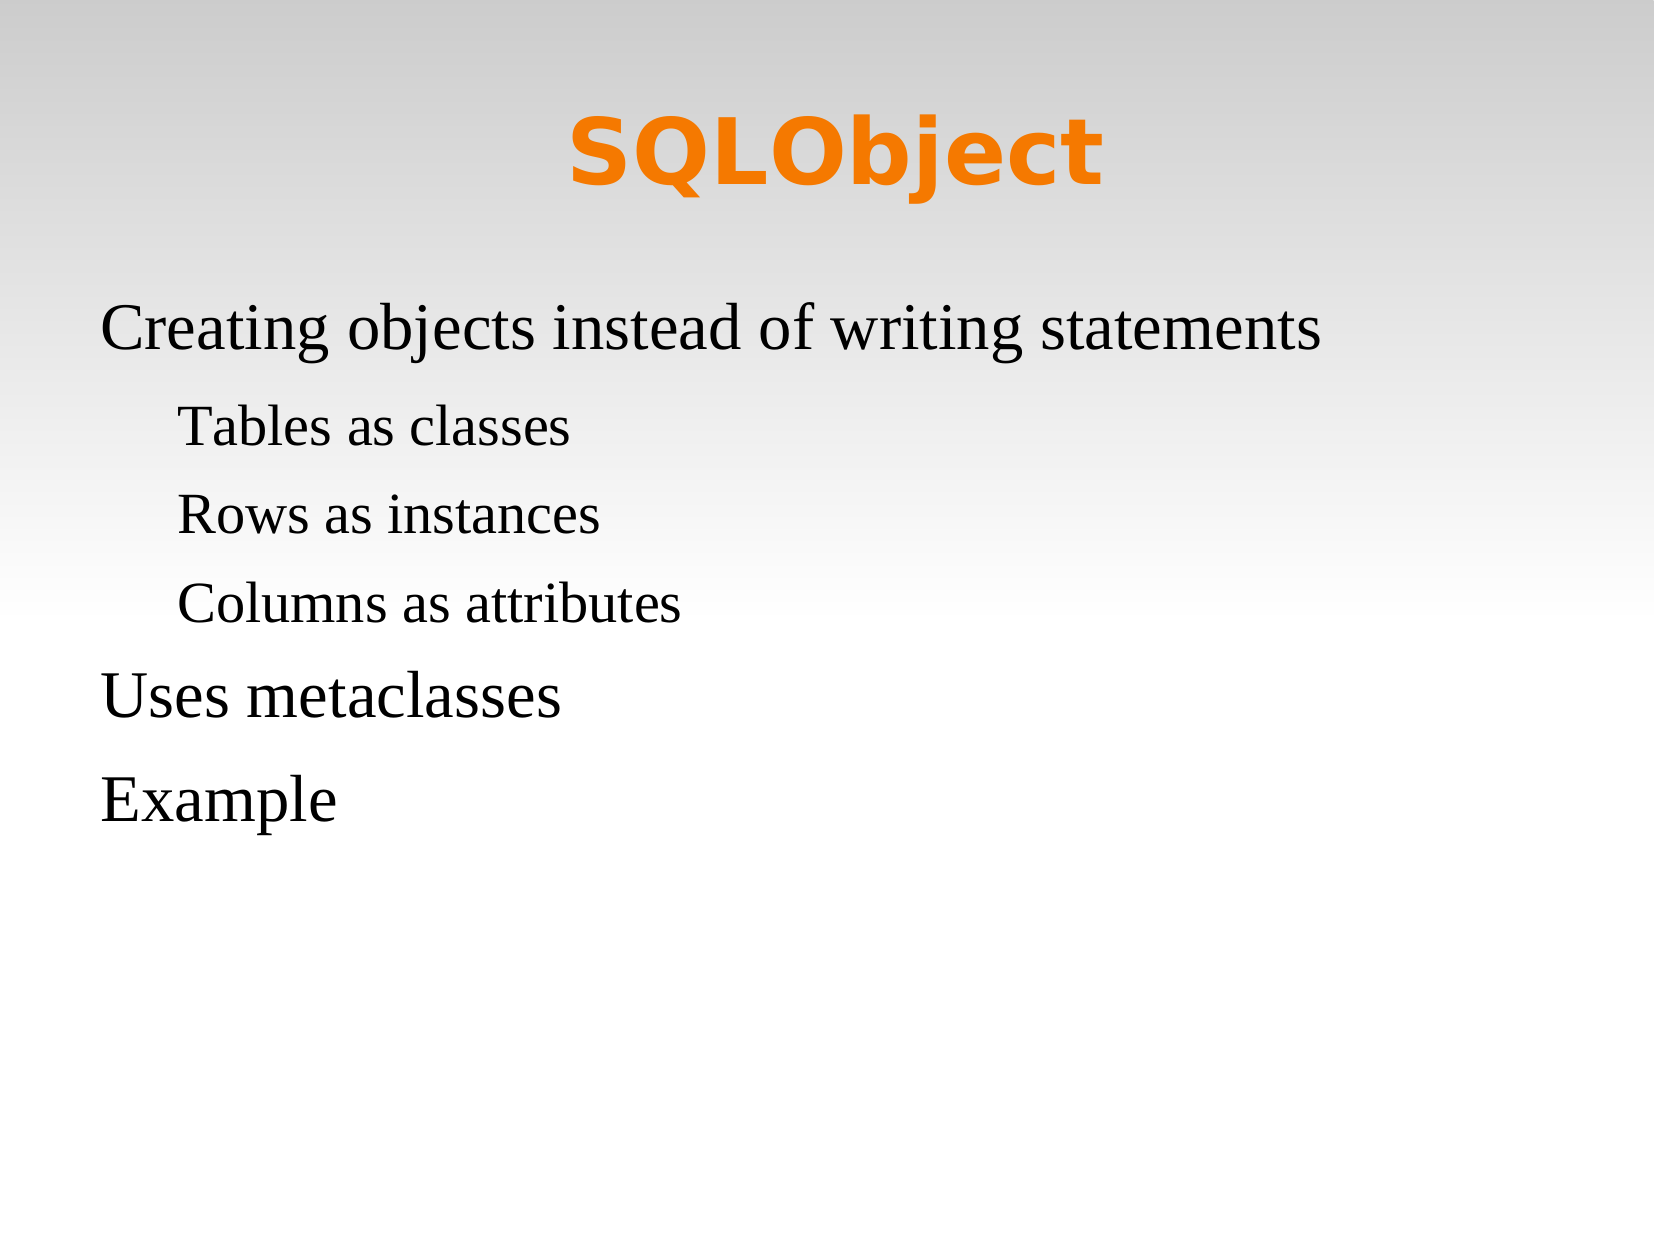

# SQLObject
Creating objects instead of writing statements
Tables as classes
Rows as instances
Columns as attributes
Uses metaclasses
Example